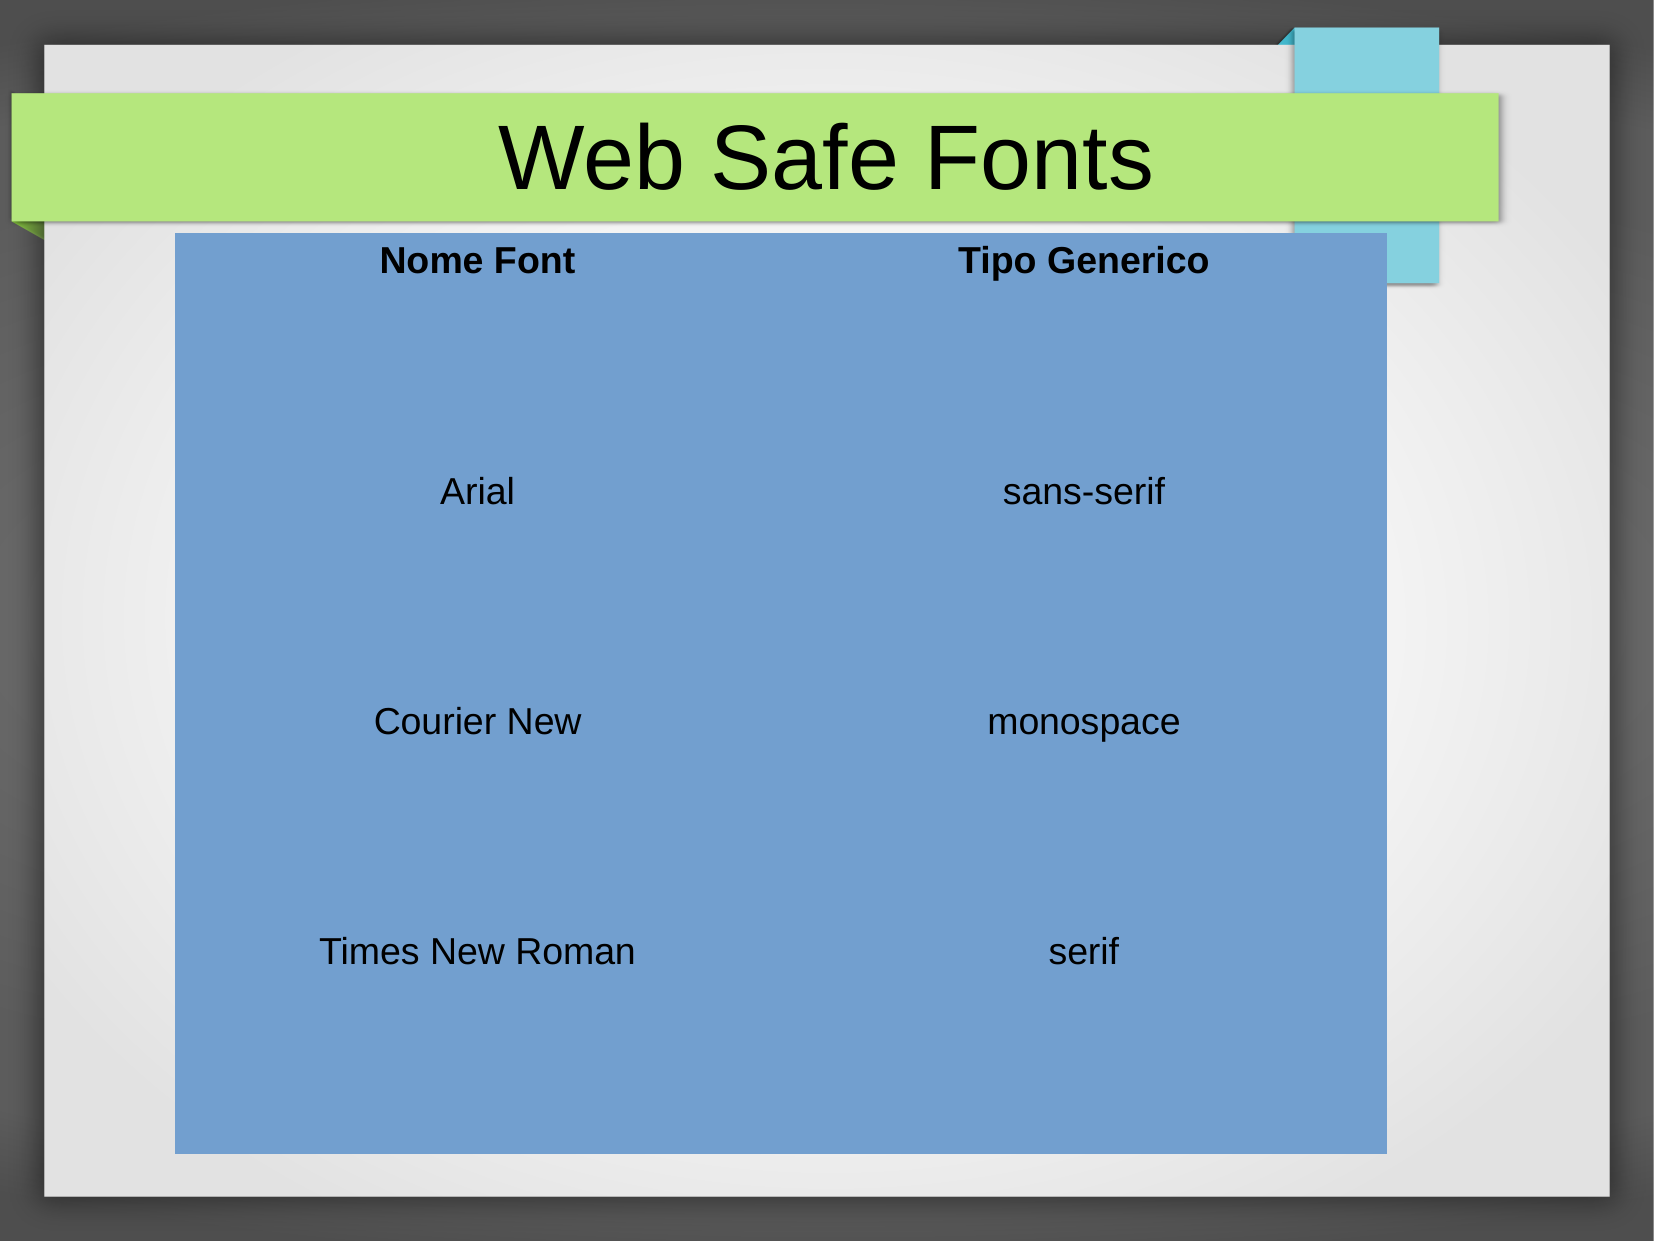

# Web Safe Fonts
| Nome Font | Tipo Generico |
| --- | --- |
| Arial | sans-serif |
| Courier New | monospace |
| Times New Roman | serif |